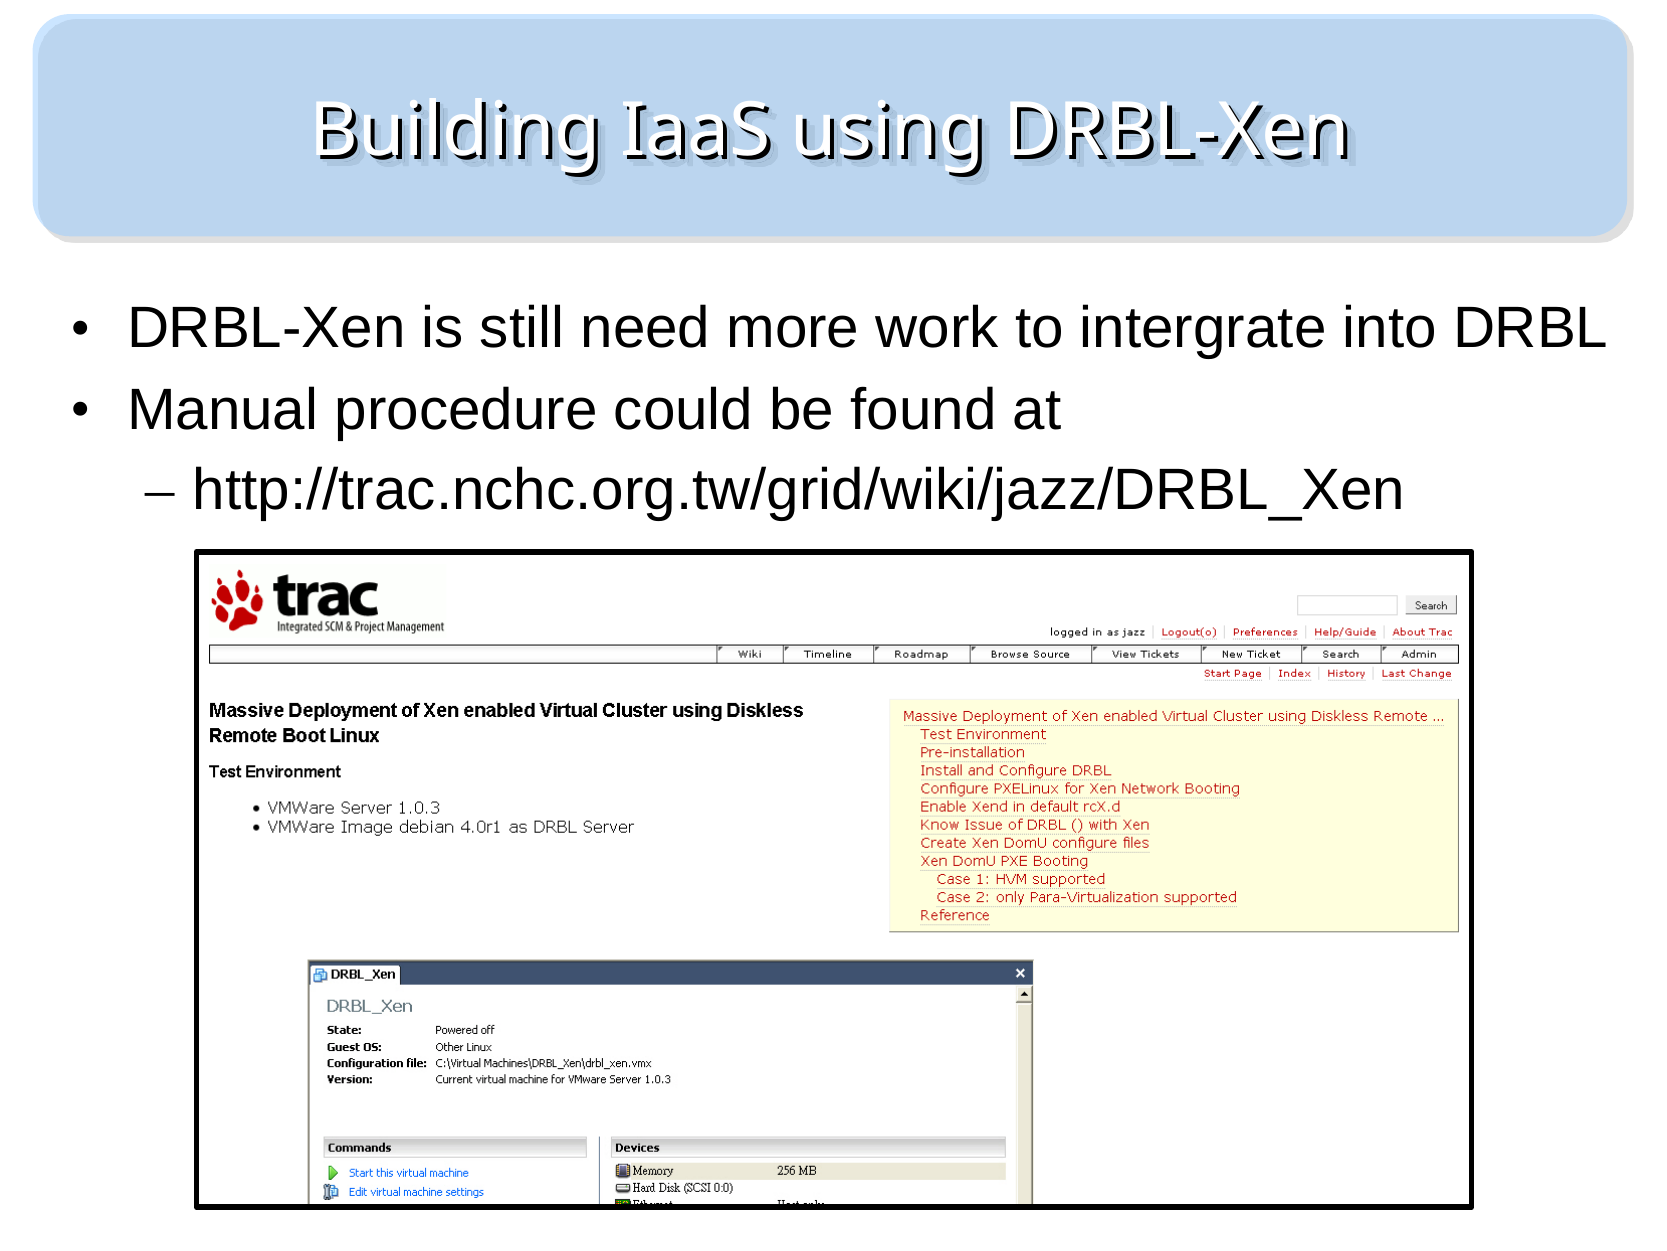

Building IaaS using DRBL-Xen
# DRBL-Xen is still need more work to intergrate into DRBL
Manual procedure could be found at
http://trac.nchc.org.tw/grid/wiki/jazz/DRBL_Xen